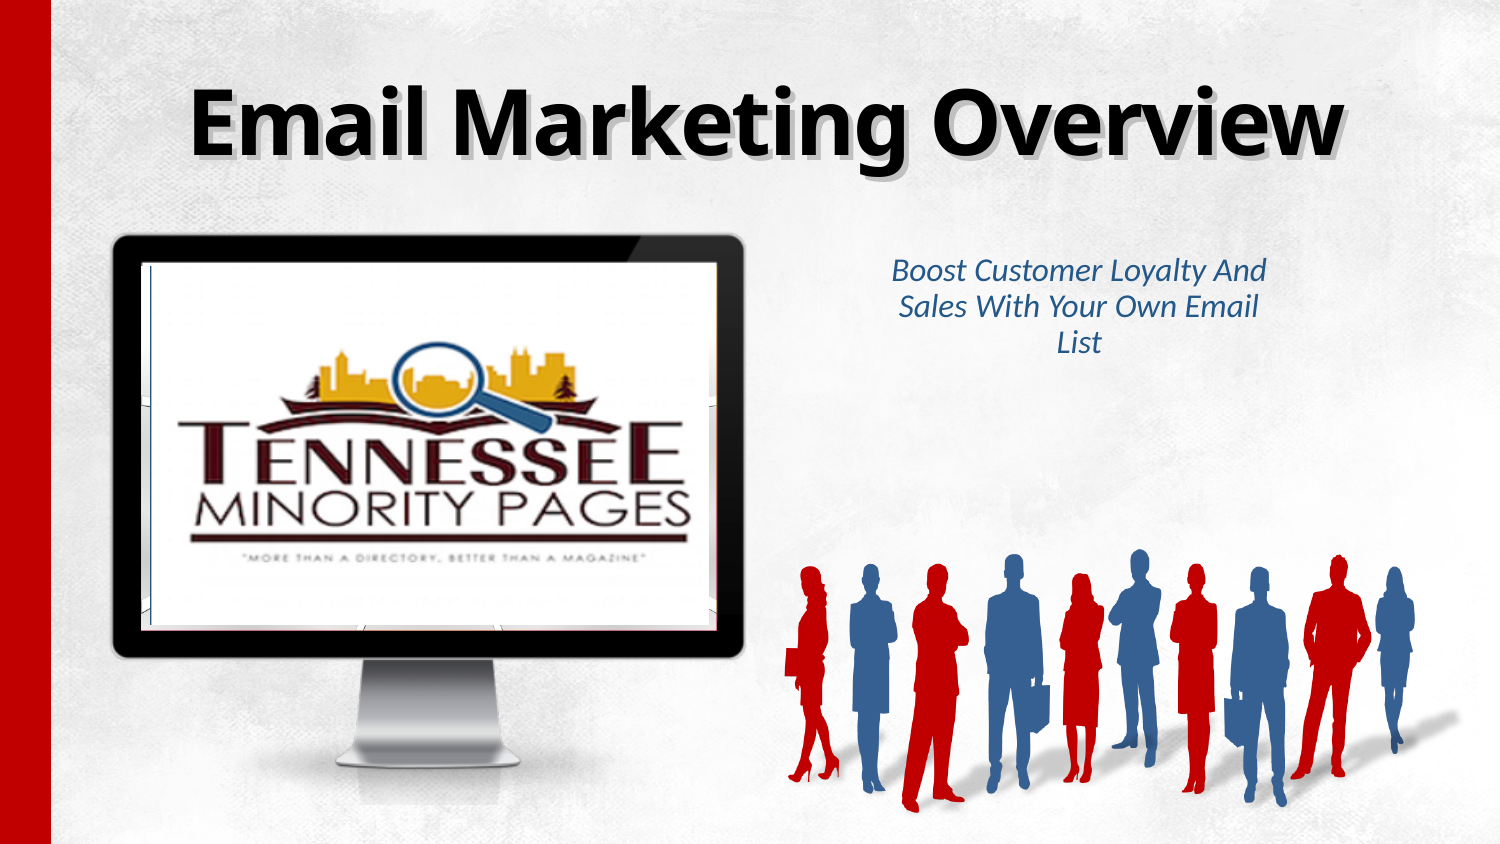

Email Marketing Overview
Boost Customer Loyalty And Sales With Your Own Email List